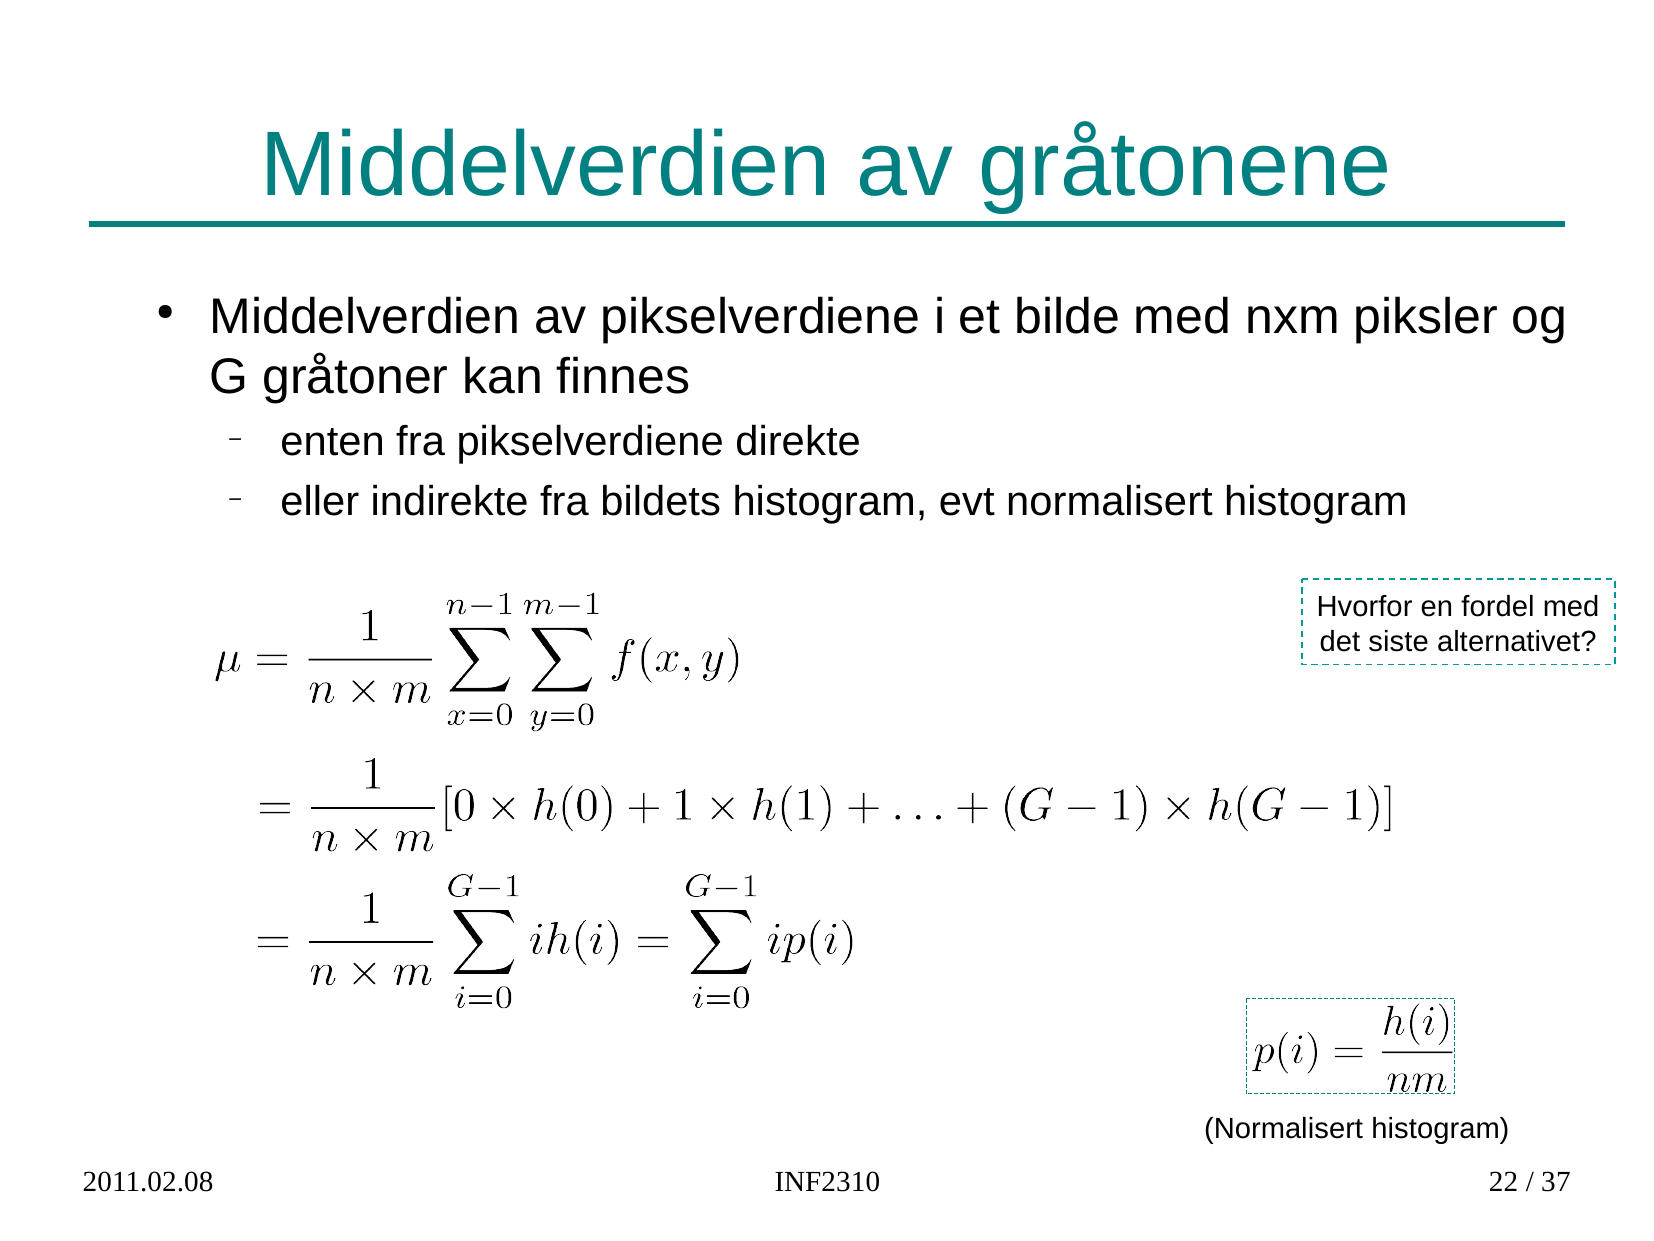

# Middelverdien av gråtonene
Middelverdien av pikselverdiene i et bilde med nхm piksler og G gråtoner kan finnes
enten fra pikselverdiene direkte
eller indirekte fra bildets histogram, evt normalisert histogram
Hvorfor en fordel med
det siste alternativet?
(Normalisert histogram)
2011.02.08
INF2310
22